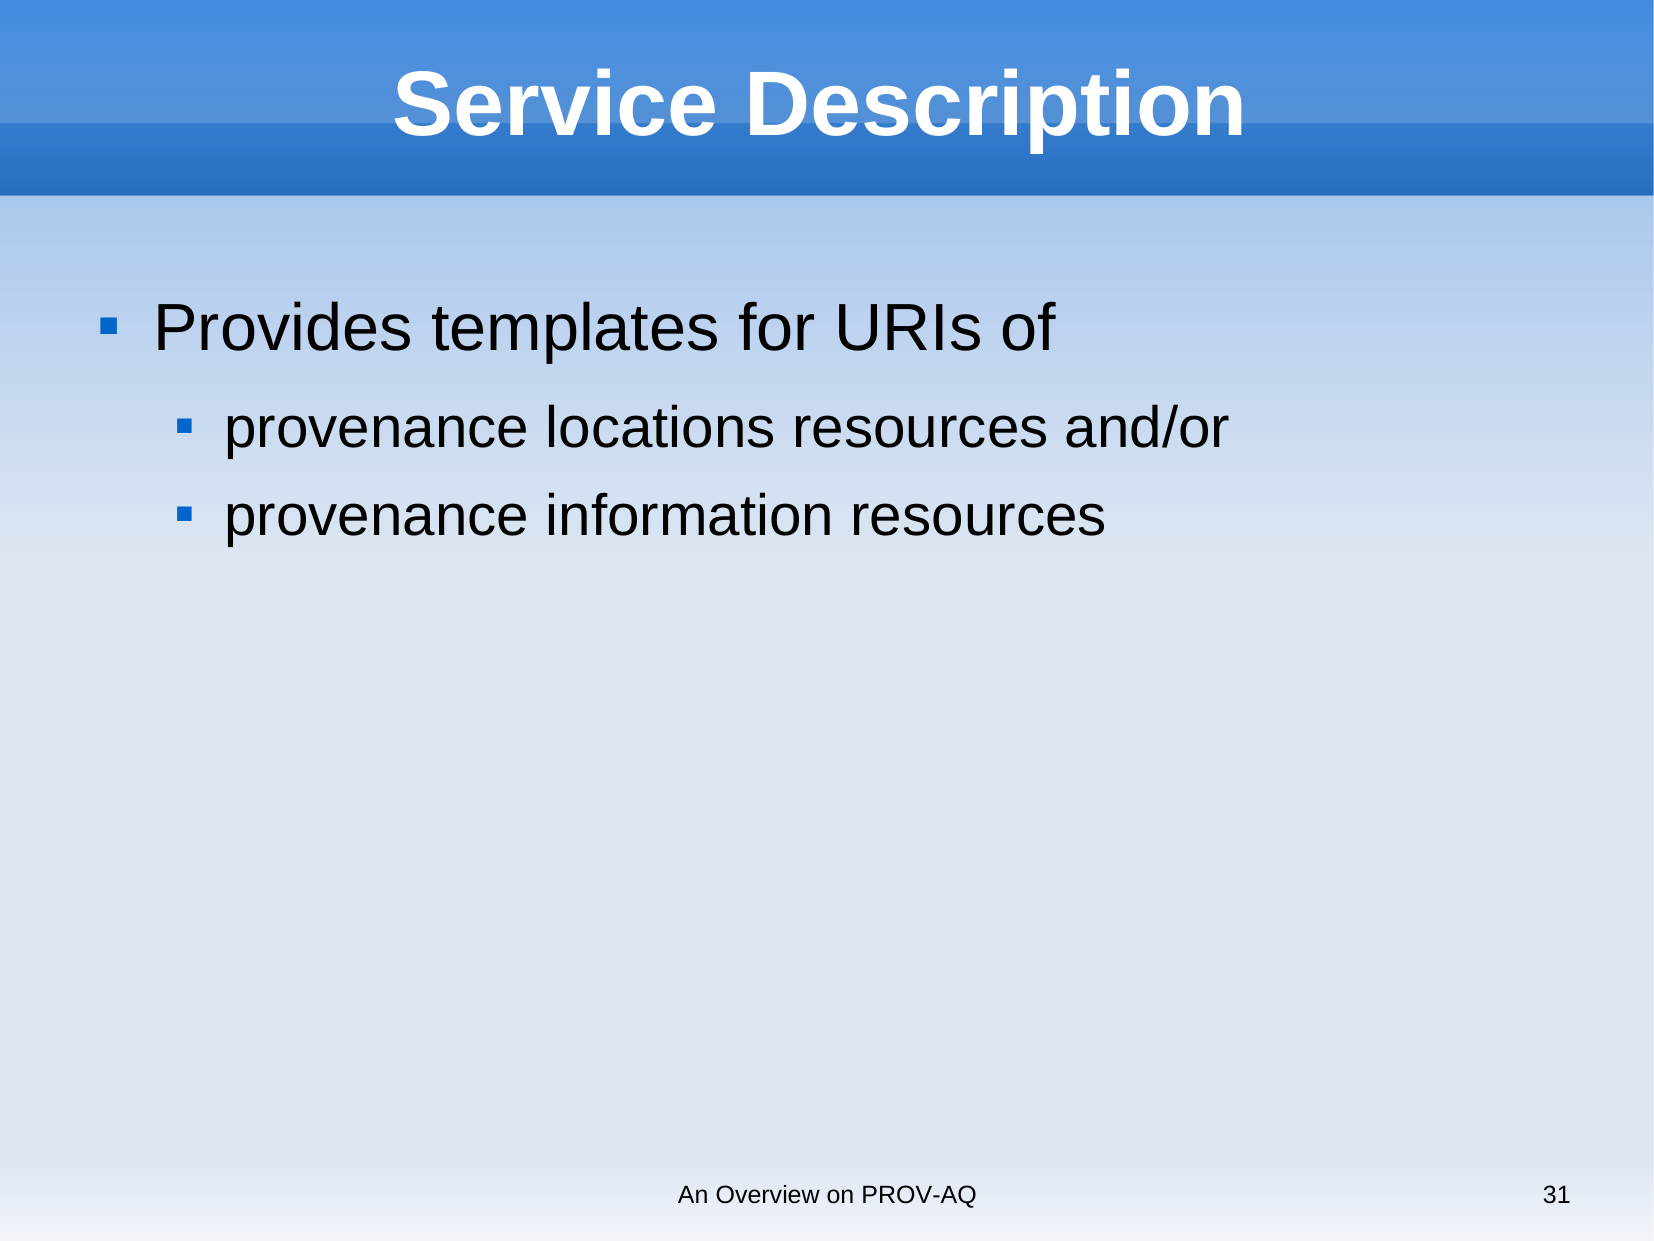

# Service Description
Provides templates for URIs of
provenance locations resources and/or
provenance information resources
An Overview on PROV-AQ
31